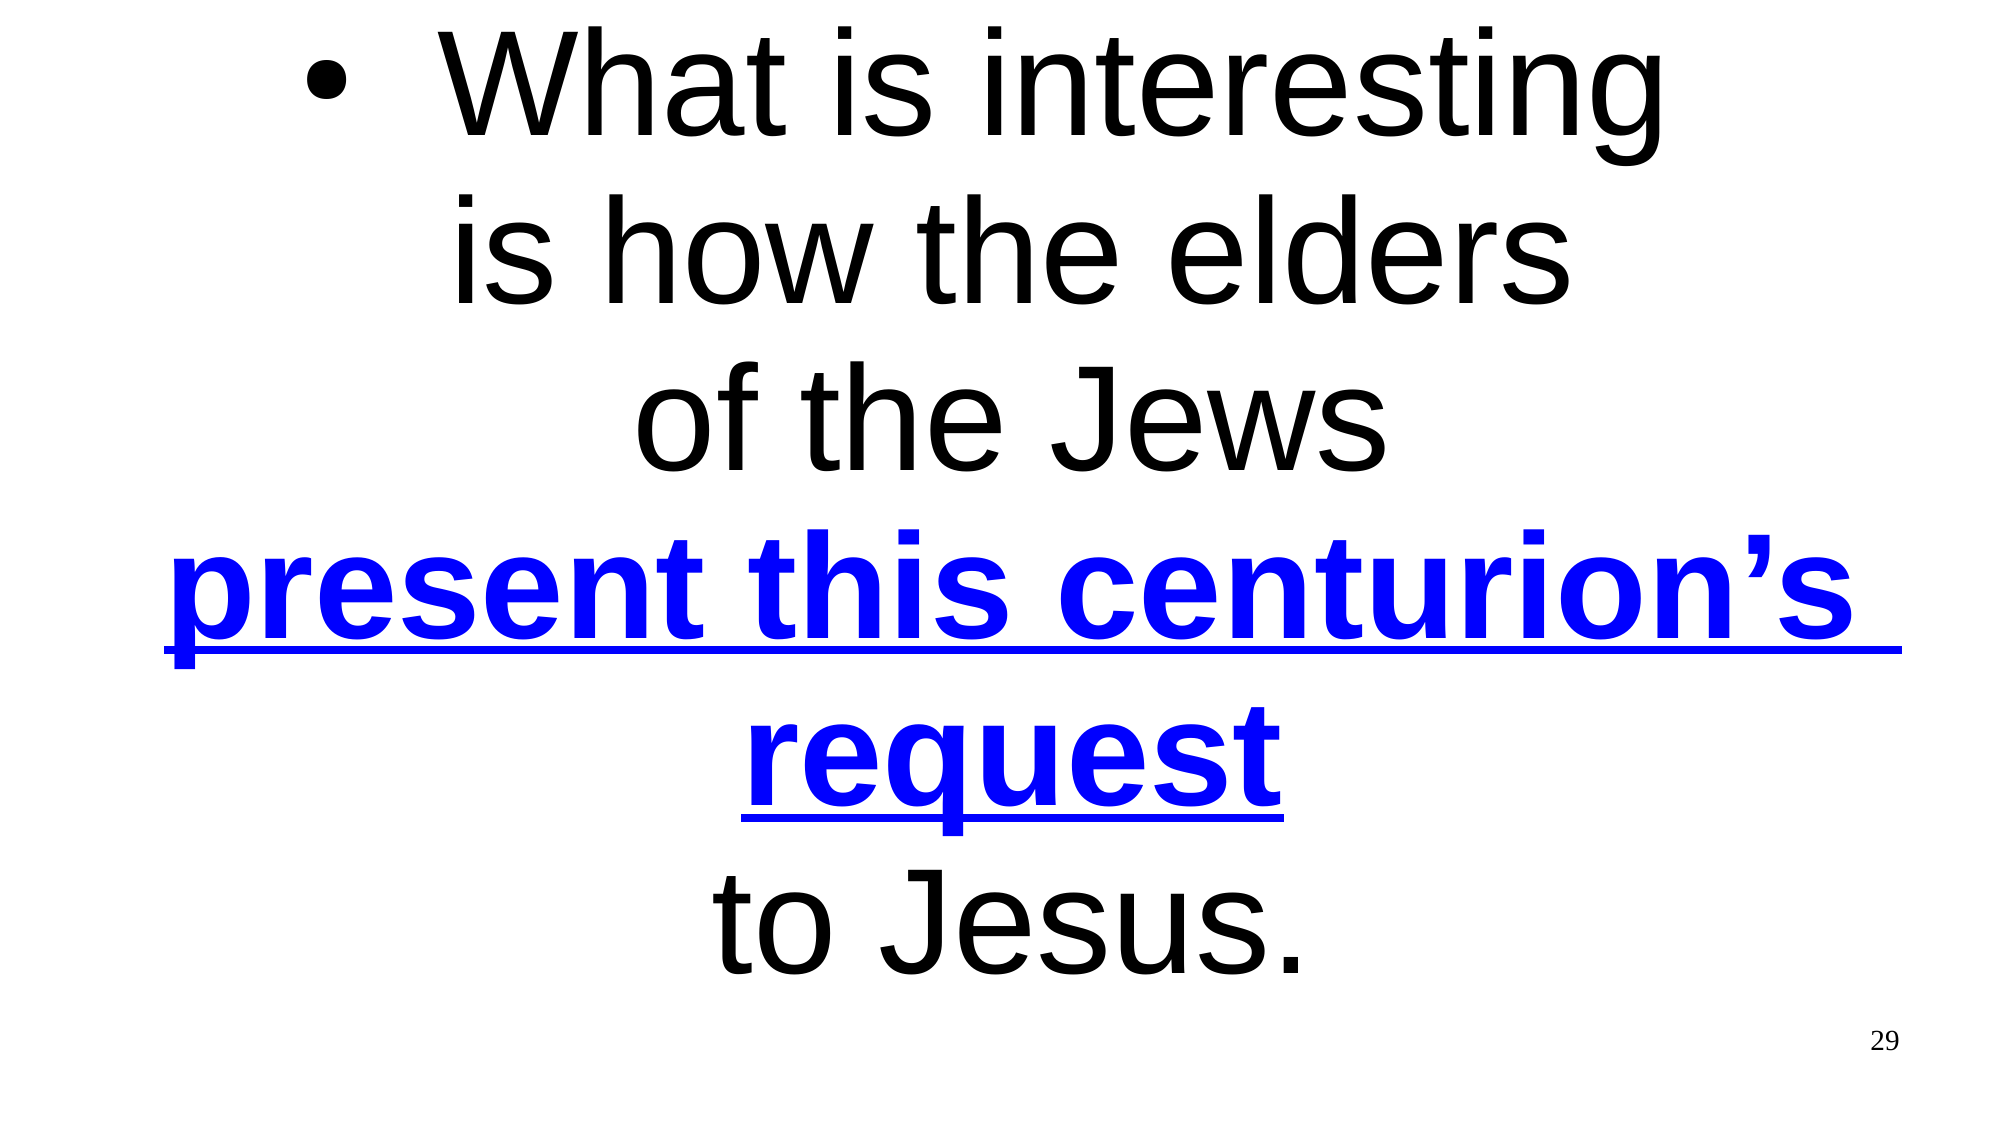

# What is interesting is how the elders of the Jews present this centurion’s request to Jesus.
29